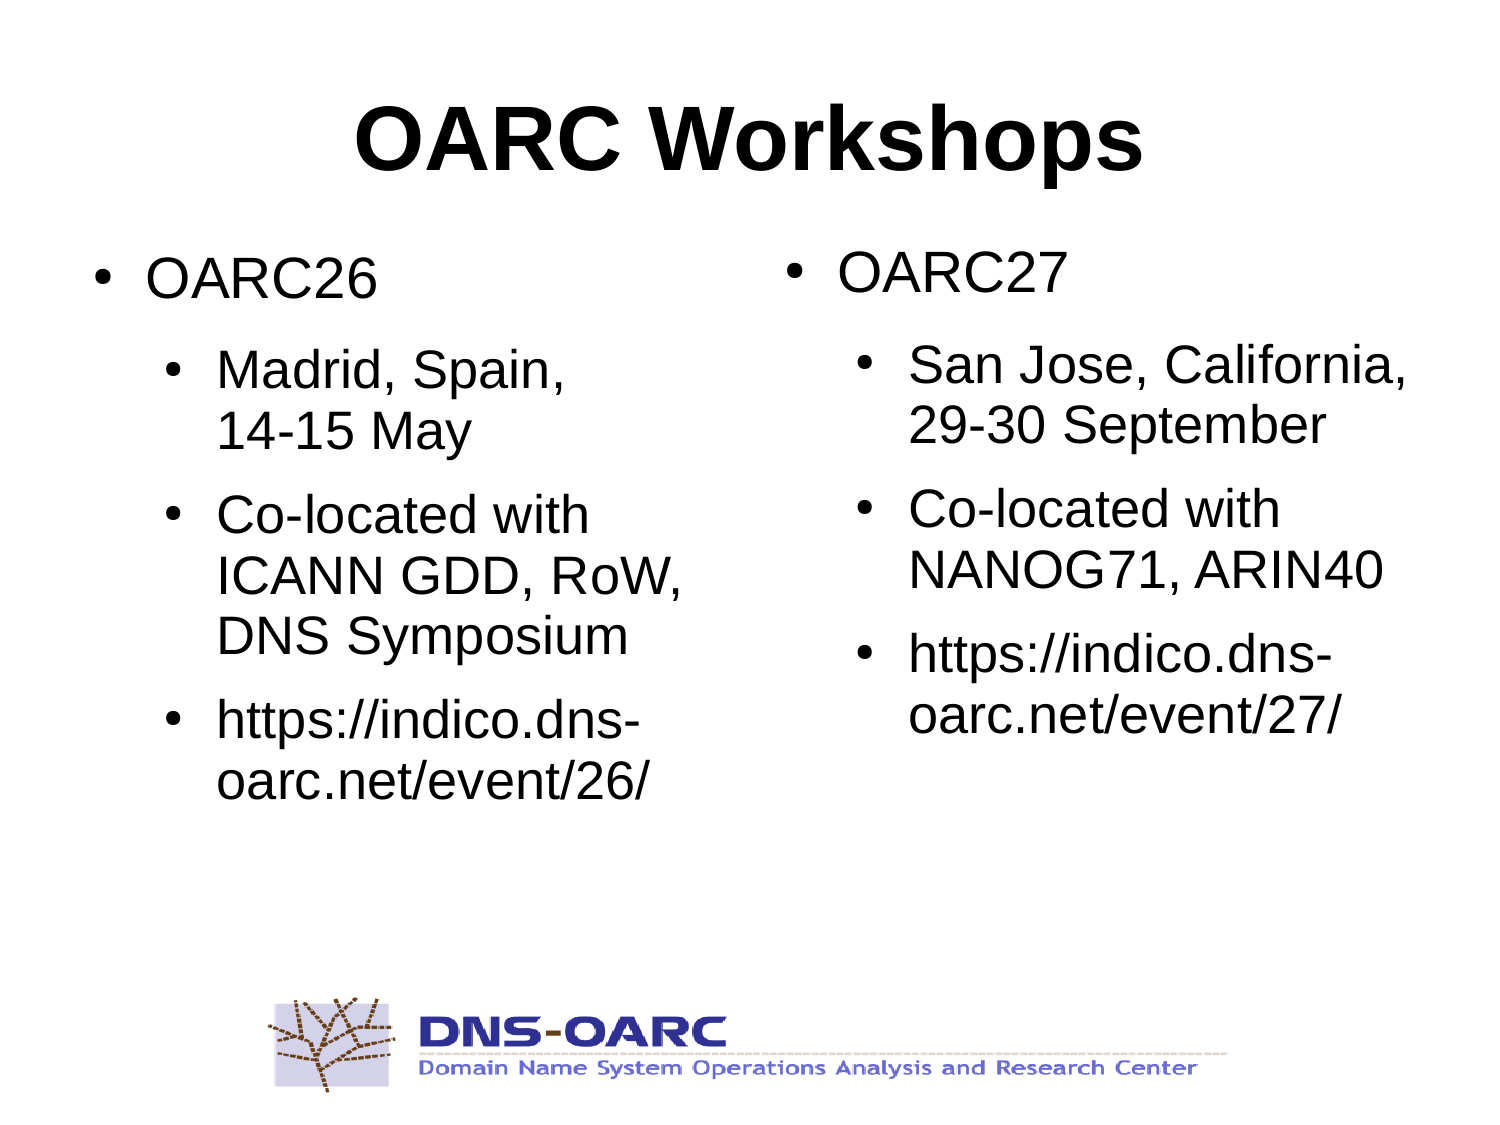

# OARC Workshops
OARC27
San Jose, California,
29-30 September
Co-located with NANOG71, ARIN40
https://indico.dns-oarc.net/event/27/
OARC26
Madrid, Spain,
14-15 May
Co-located with ICANN GDD, RoW, DNS Symposium
https://indico.dns-oarc.net/event/26/